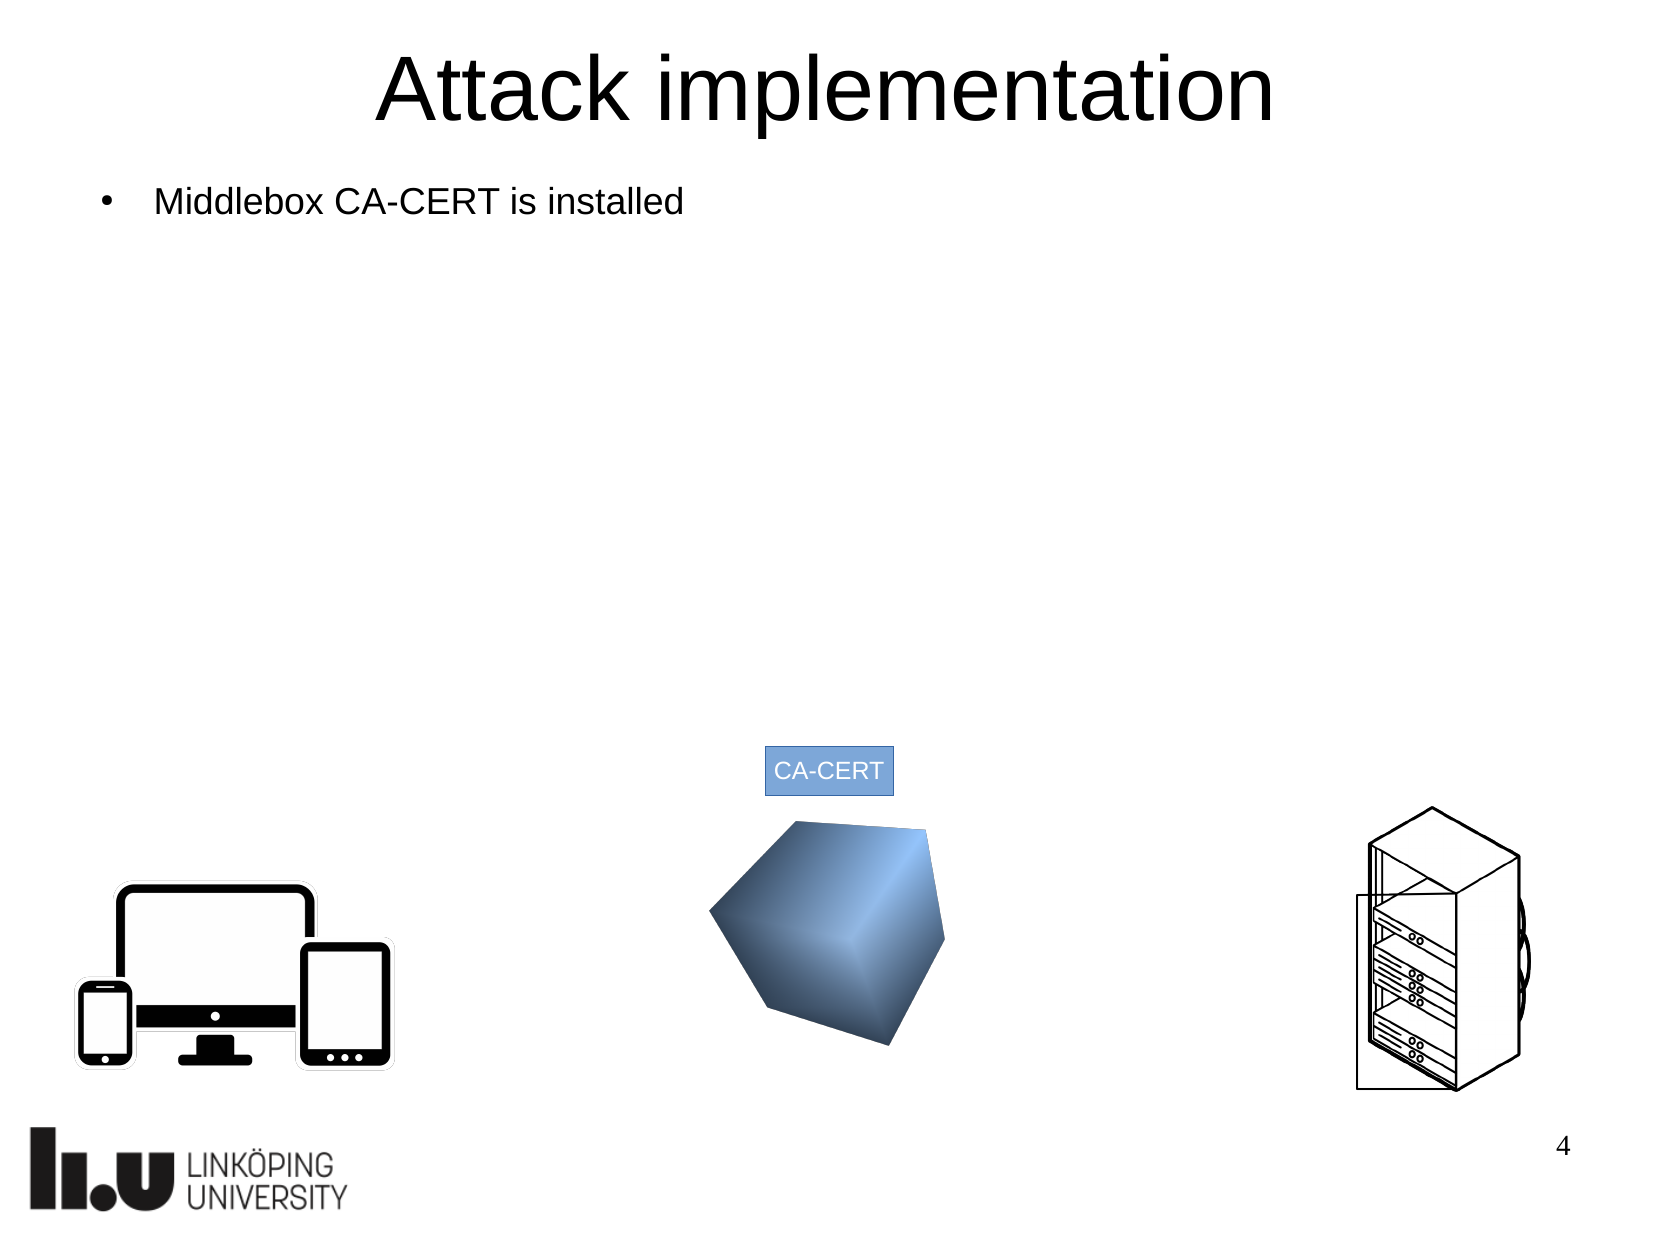

# Attack implementation
Middlebox CA-CERT is installed
CA-CERT
4